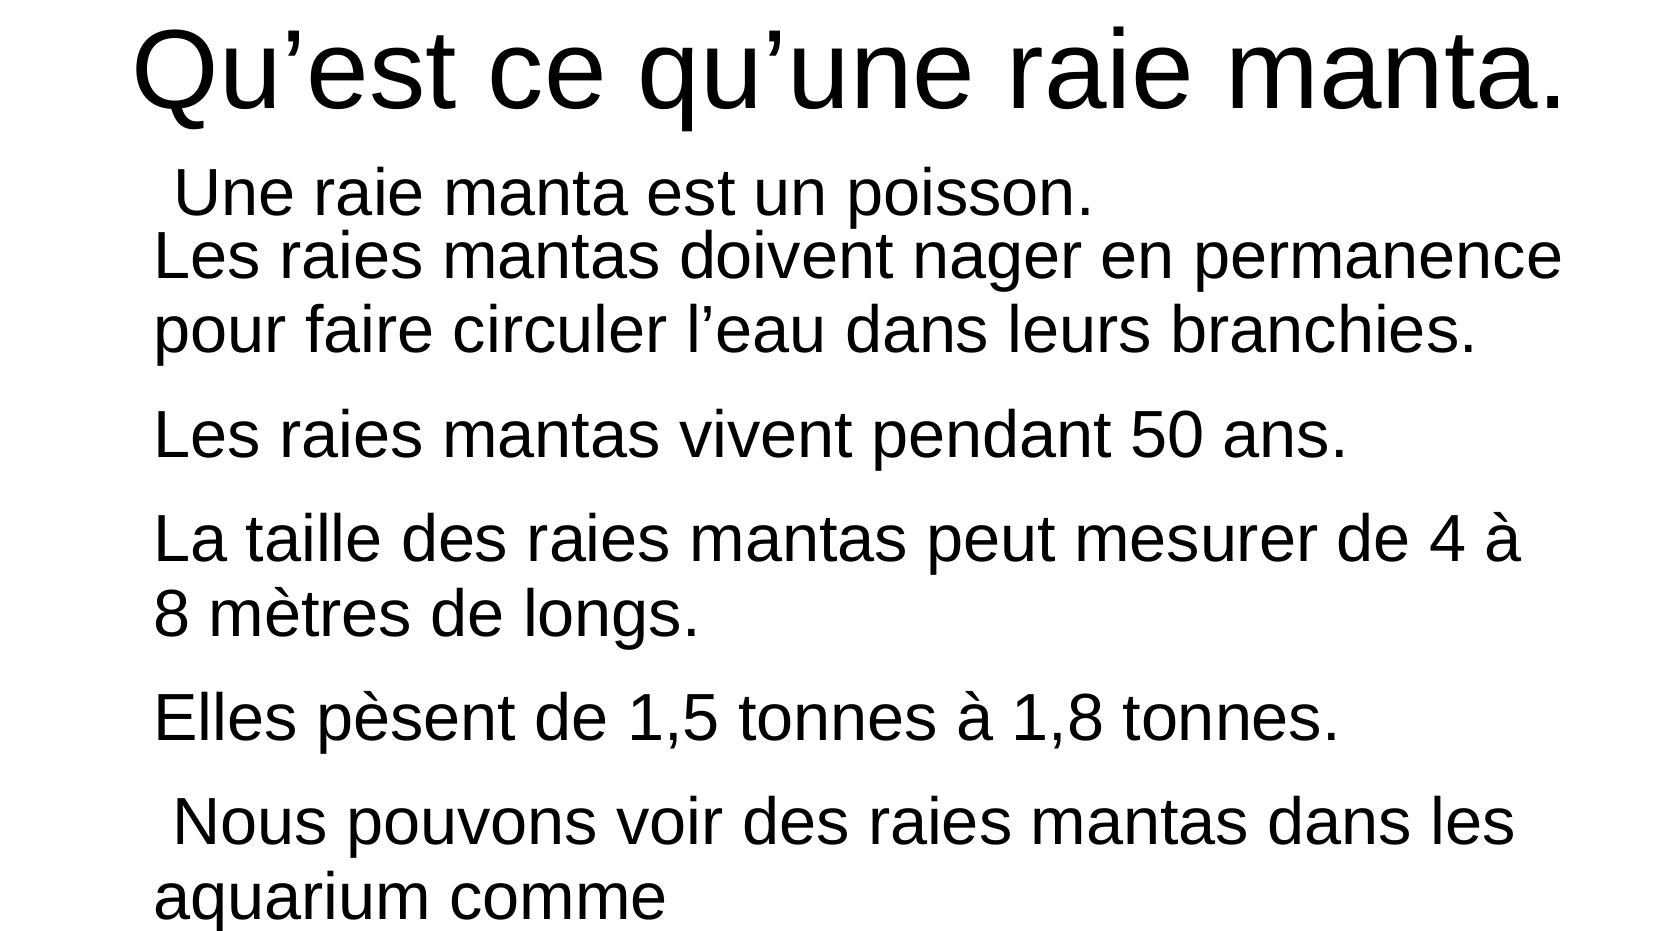

# Qu’est ce qu’une raie manta.
Une raie manta est un poisson.
Les raies mantas doivent nager en permanence pour faire circuler l’eau dans leurs branchies.
Les raies mantas vivent pendant 50 ans.
La taille des raies mantas peut mesurer de 4 à 8 mètres de longs.
Elles pèsent de 1,5 tonnes à 1,8 tonnes.
 Nous pouvons voir des raies mantas dans les aquarium comme
(NAUSICA) ,dans l’Océan Pacifique,en Polynésie française ou dans l’archipel de Tuamotu.